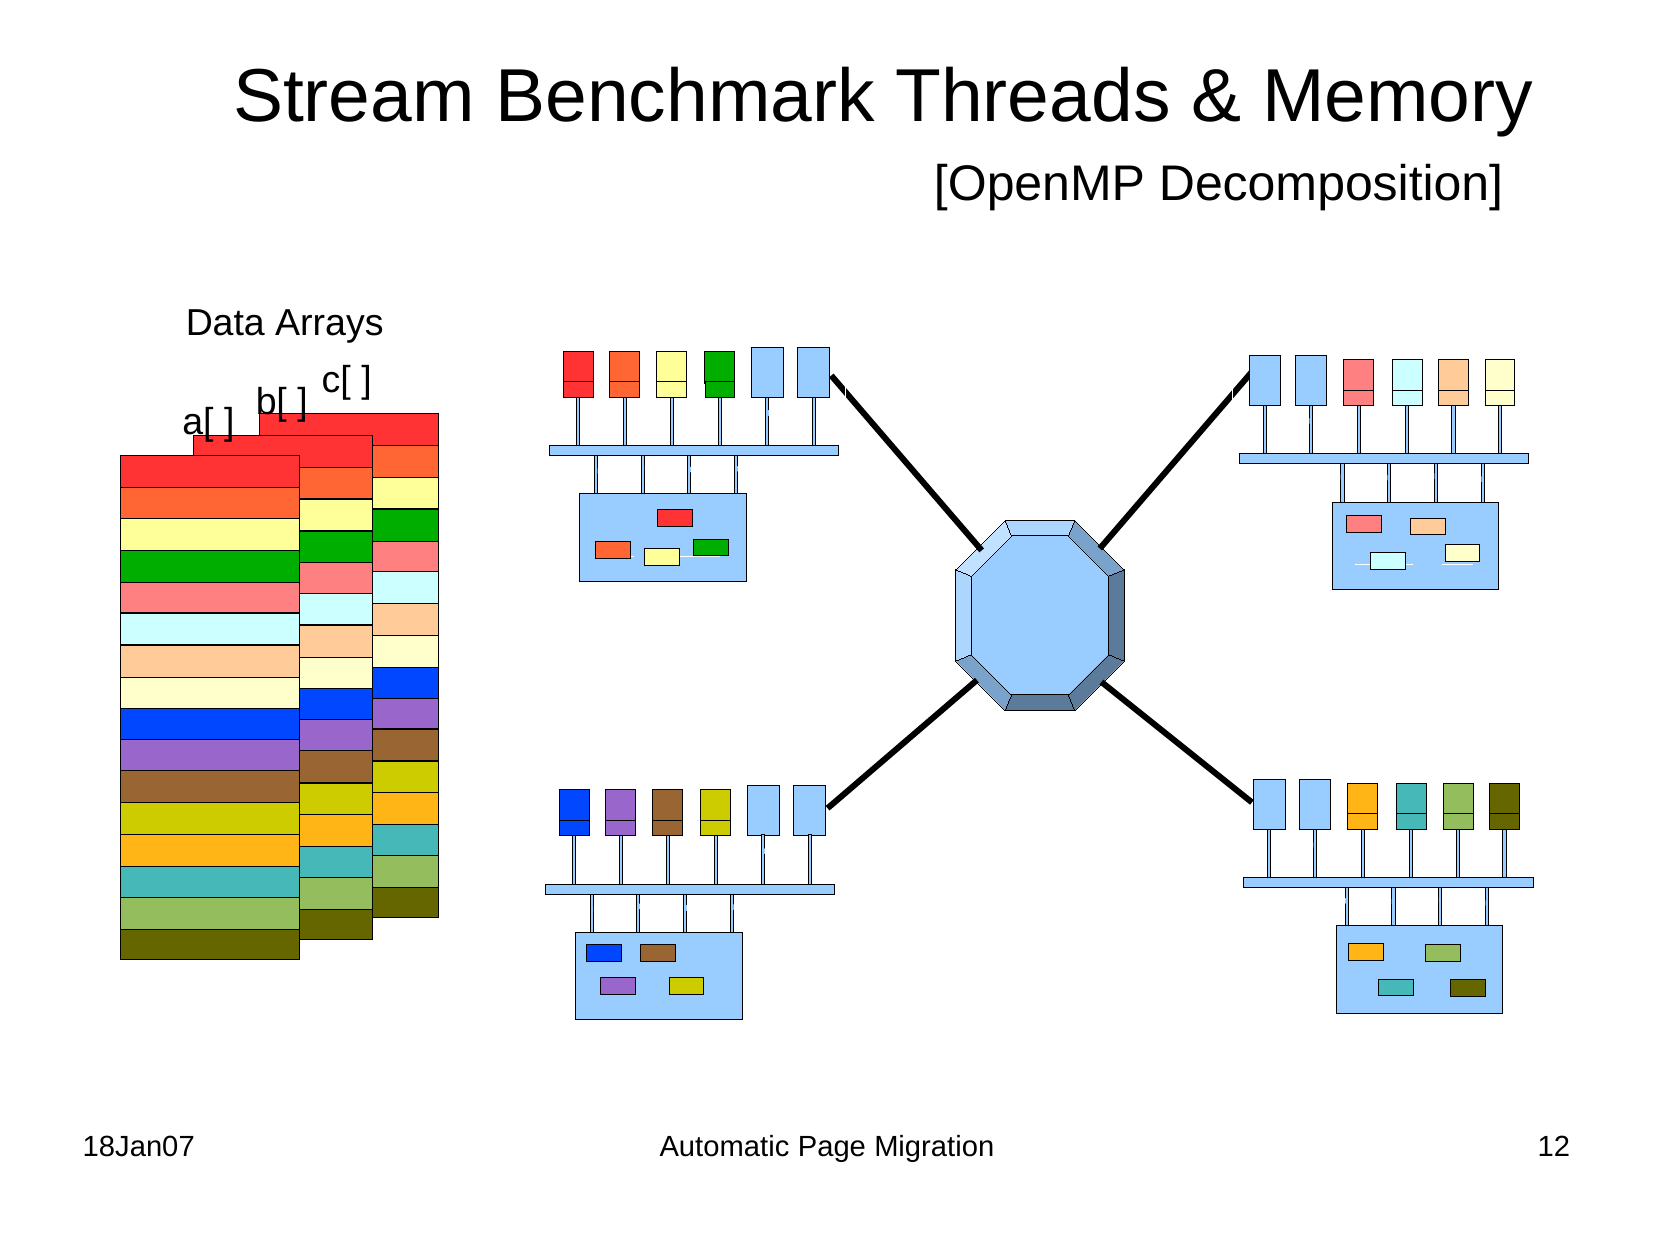

# Stream Benchmark Threads & Memory
[OpenMP Decomposition]
Data Arrays
c[ ]
b[ ]
a[ ]
18Jan07
Automatic Page Migration
12